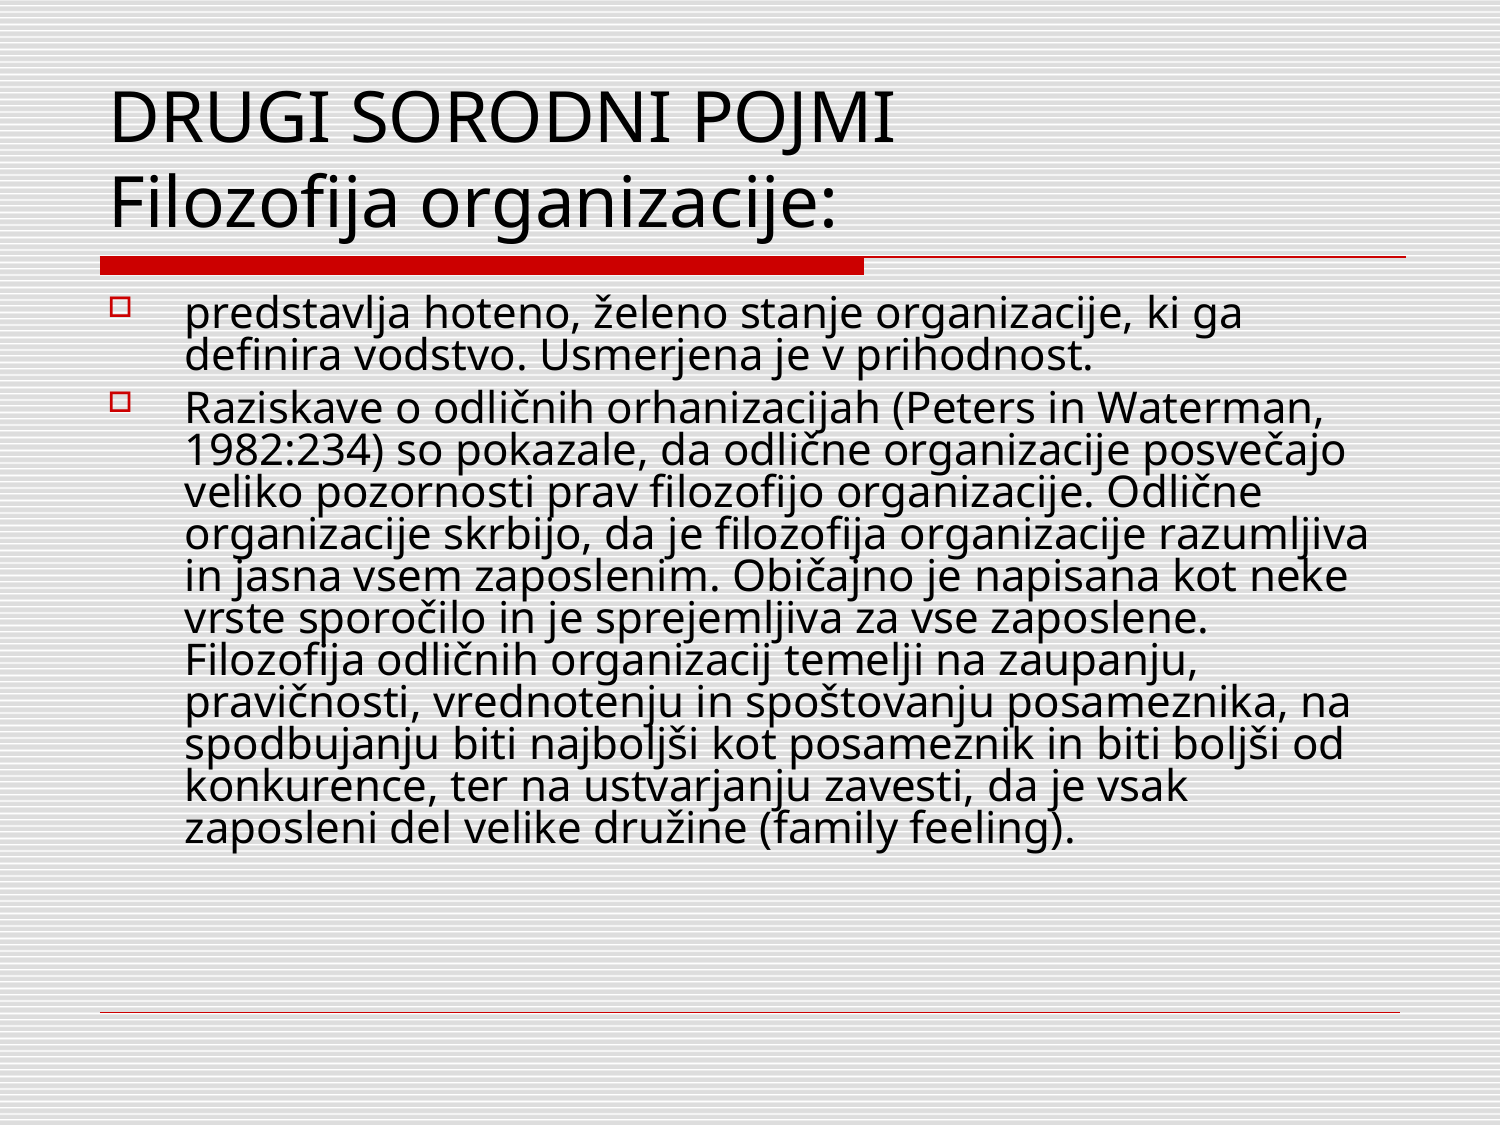

# DRUGI SORODNI POJMI Filozofija organizacije:
predstavlja hoteno, želeno stanje organizacije, ki ga definira vodstvo. Usmerjena je v prihodnost.
Raziskave o odličnih orhanizacijah (Peters in Waterman, 1982:234) so pokazale, da odlične organizacije posvečajo veliko pozornosti prav filozofijo organizacije. Odlične organizacije skrbijo, da je filozofija organizacije razumljiva in jasna vsem zaposlenim. Običajno je napisana kot neke vrste sporočilo in je sprejemljiva za vse zaposlene. Filozofija odličnih organizacij temelji na zaupanju, pravičnosti, vrednotenju in spoštovanju posameznika, na spodbujanju biti najboljši kot posameznik in biti boljši od konkurence, ter na ustvarjanju zavesti, da je vsak zaposleni del velike družine (family feeling).